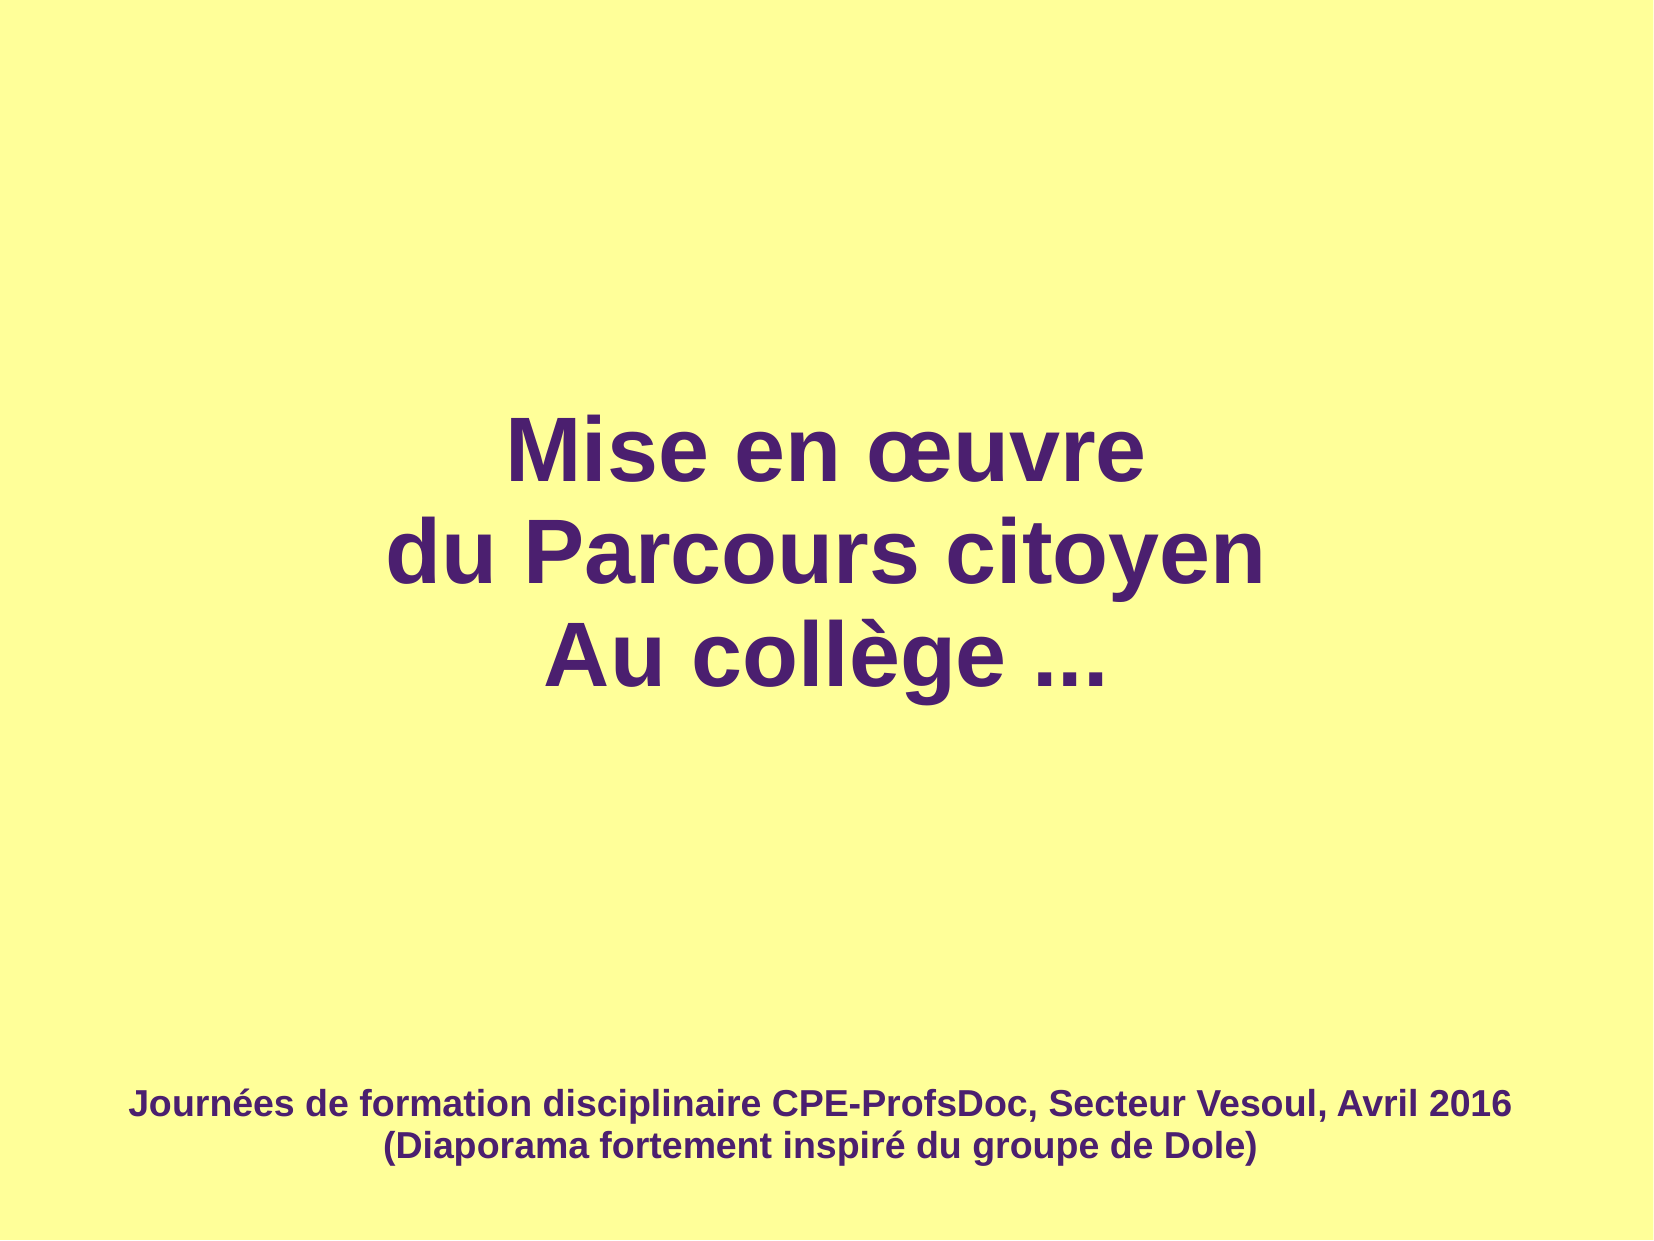

# Mise en œuvre
du Parcours citoyen
Au collège ...
Journées de formation disciplinaire CPE-ProfsDoc, Secteur Vesoul, Avril 2016
(Diaporama fortement inspiré du groupe de Dole)